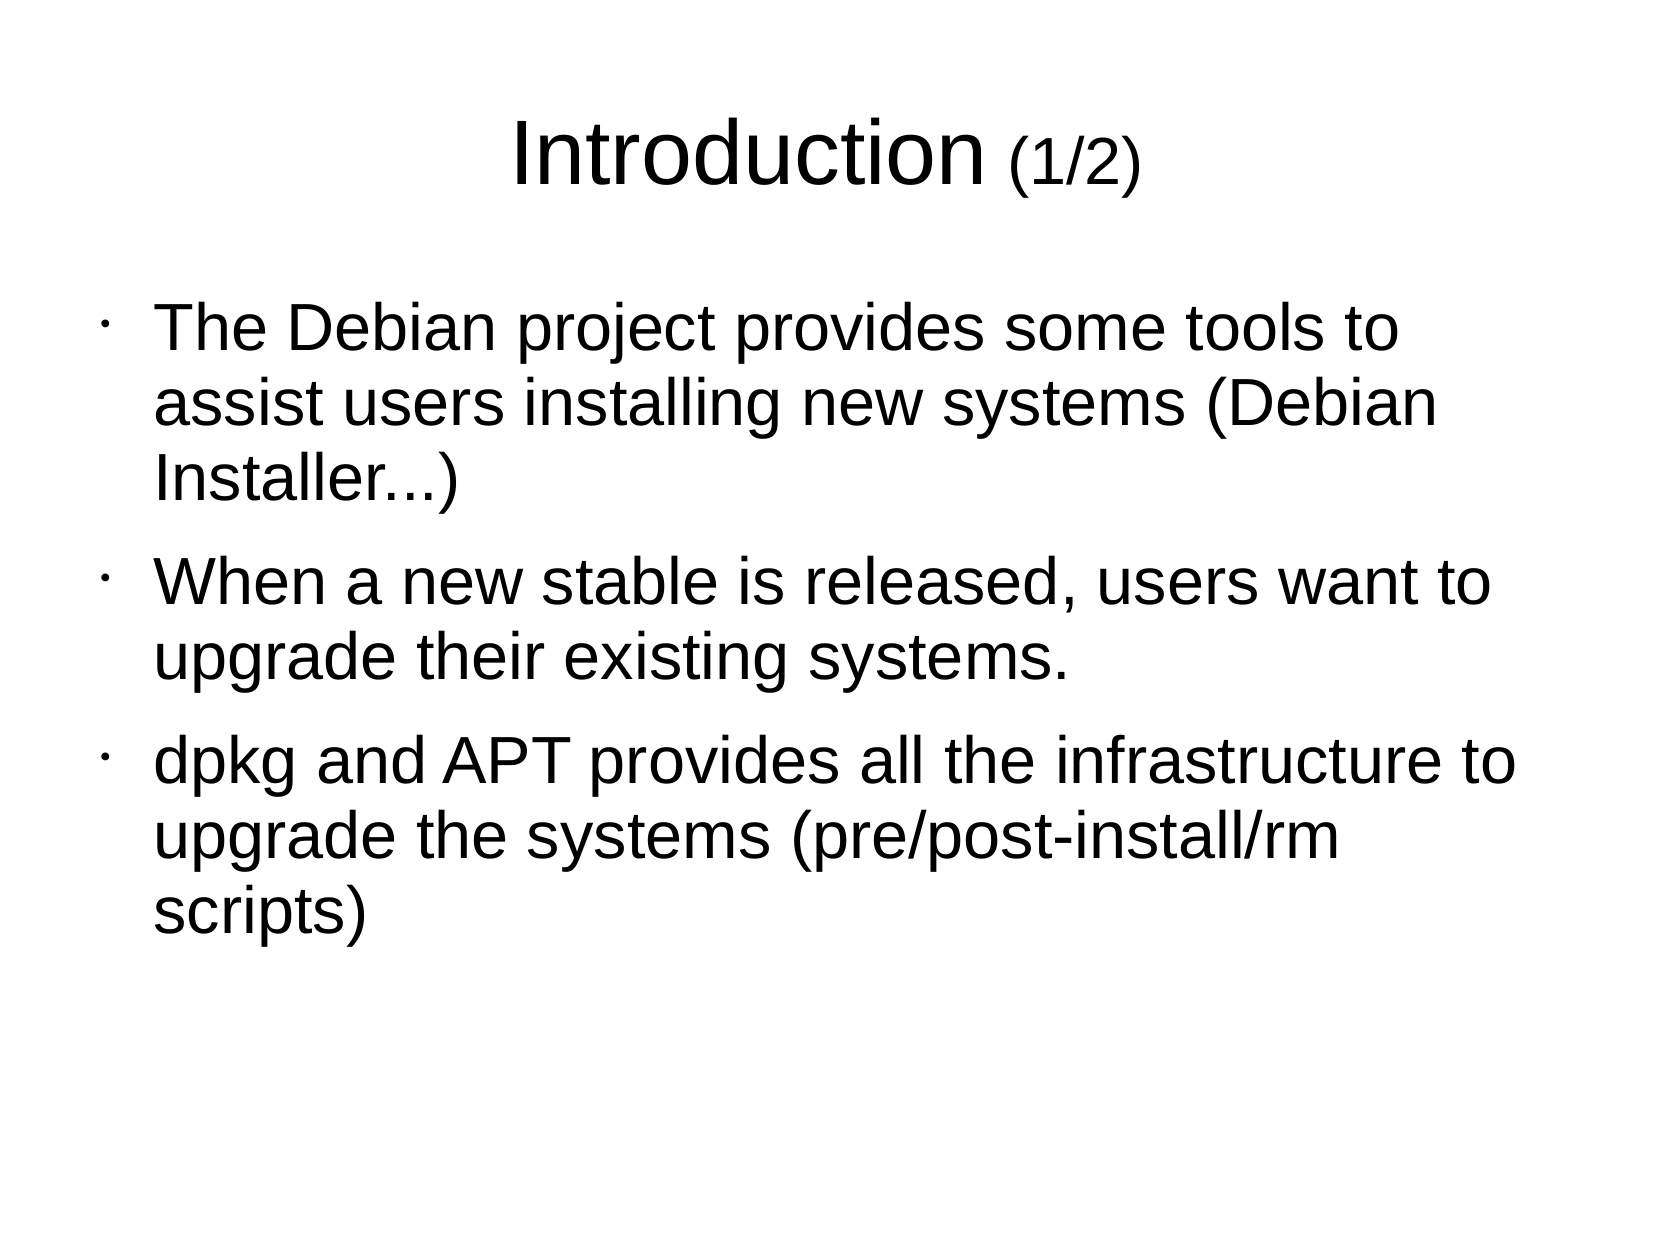

# Introduction (1/2)
The Debian project provides some tools to assist users installing new systems (Debian Installer...)
When a new stable is released, users want to upgrade their existing systems.
dpkg and APT provides all the infrastructure to upgrade the systems (pre/post-install/rm scripts)